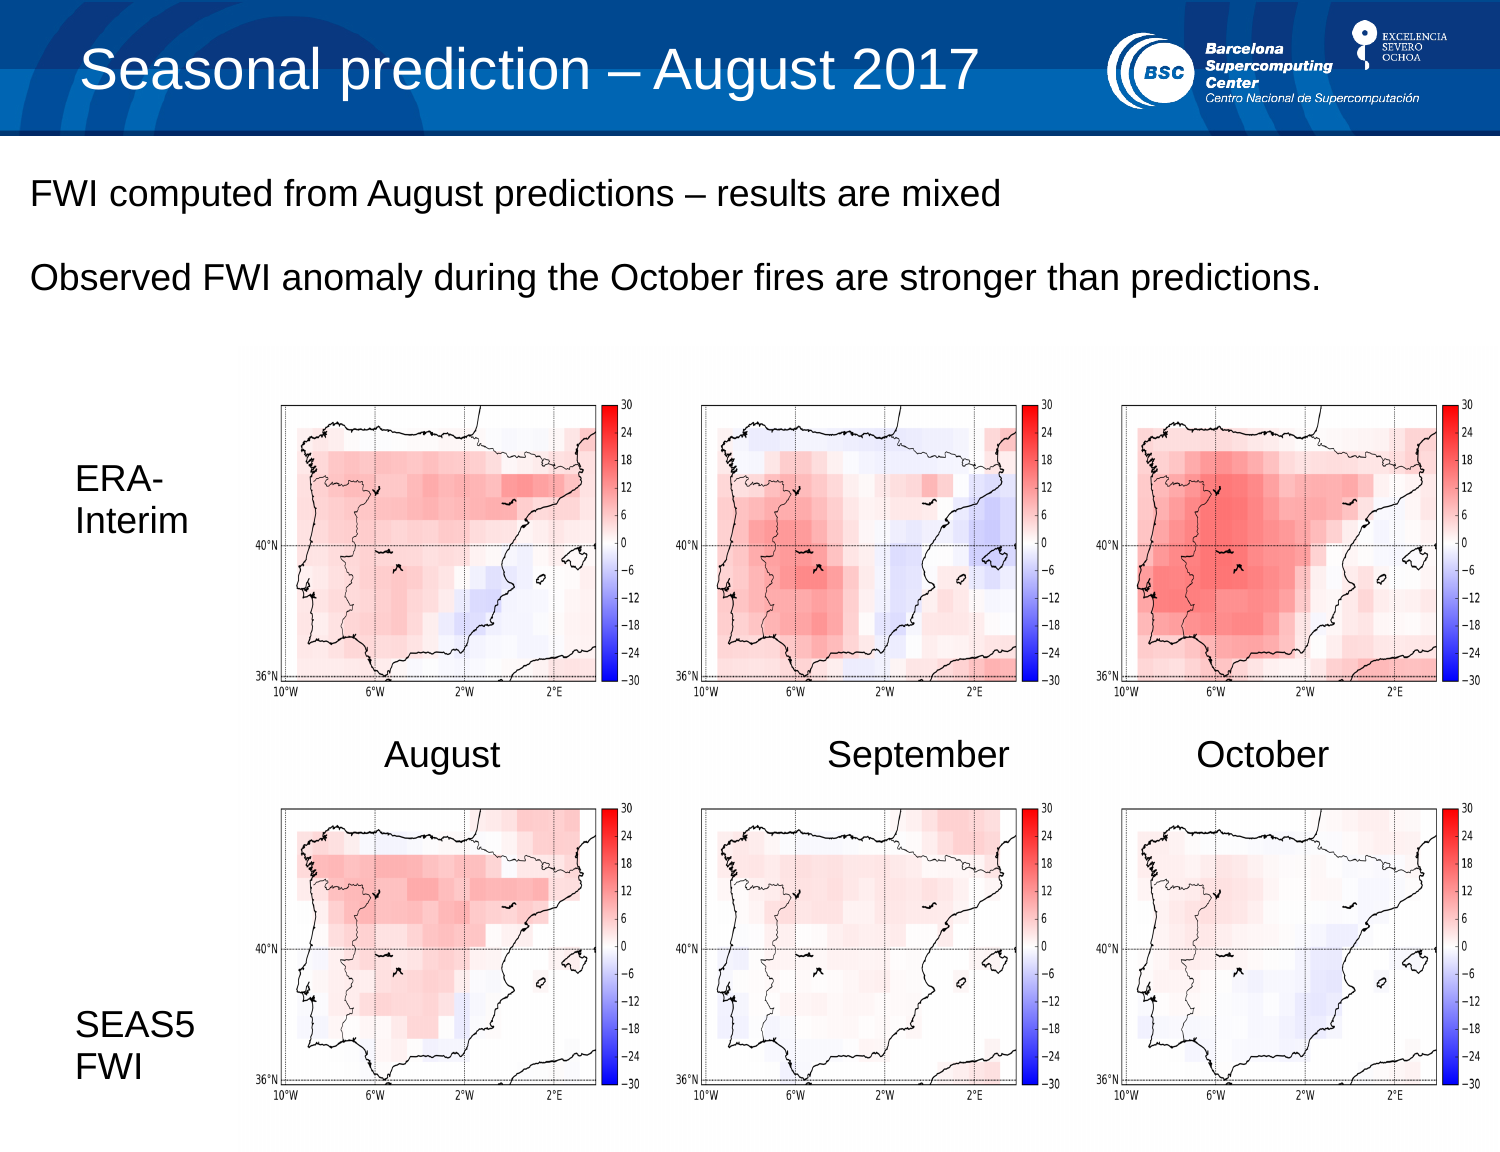

# Seasonal prediction – August 2017
FWI computed from August predictions – results are mixed
Observed FWI anomaly during the October fires are stronger than predictions.
ERA-
Interim
SEAS5
FWI
		August					September			October